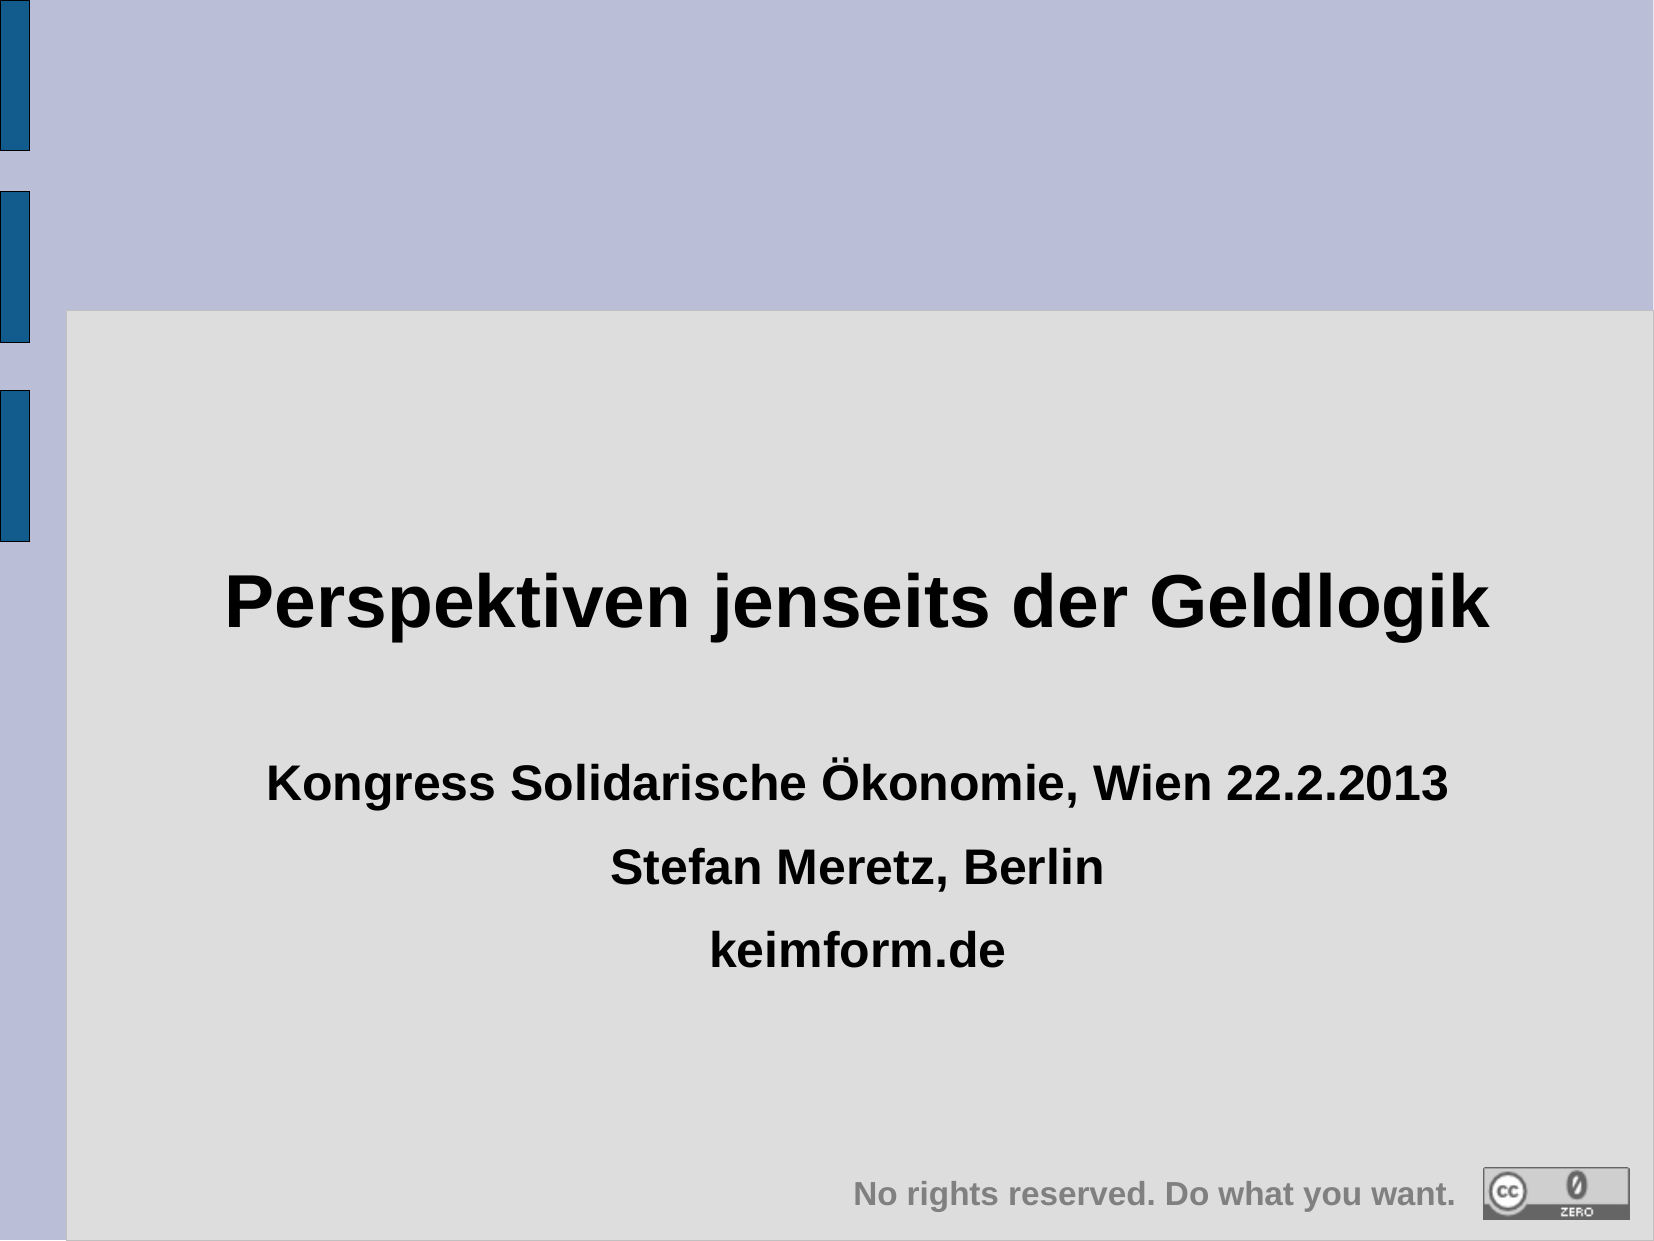

# Perspektiven jenseits der Geldlogik
Kongress Solidarische Ökonomie, Wien 22.2.2013
Stefan Meretz, Berlin
keimform.de
No rights reserved. Do what you want.